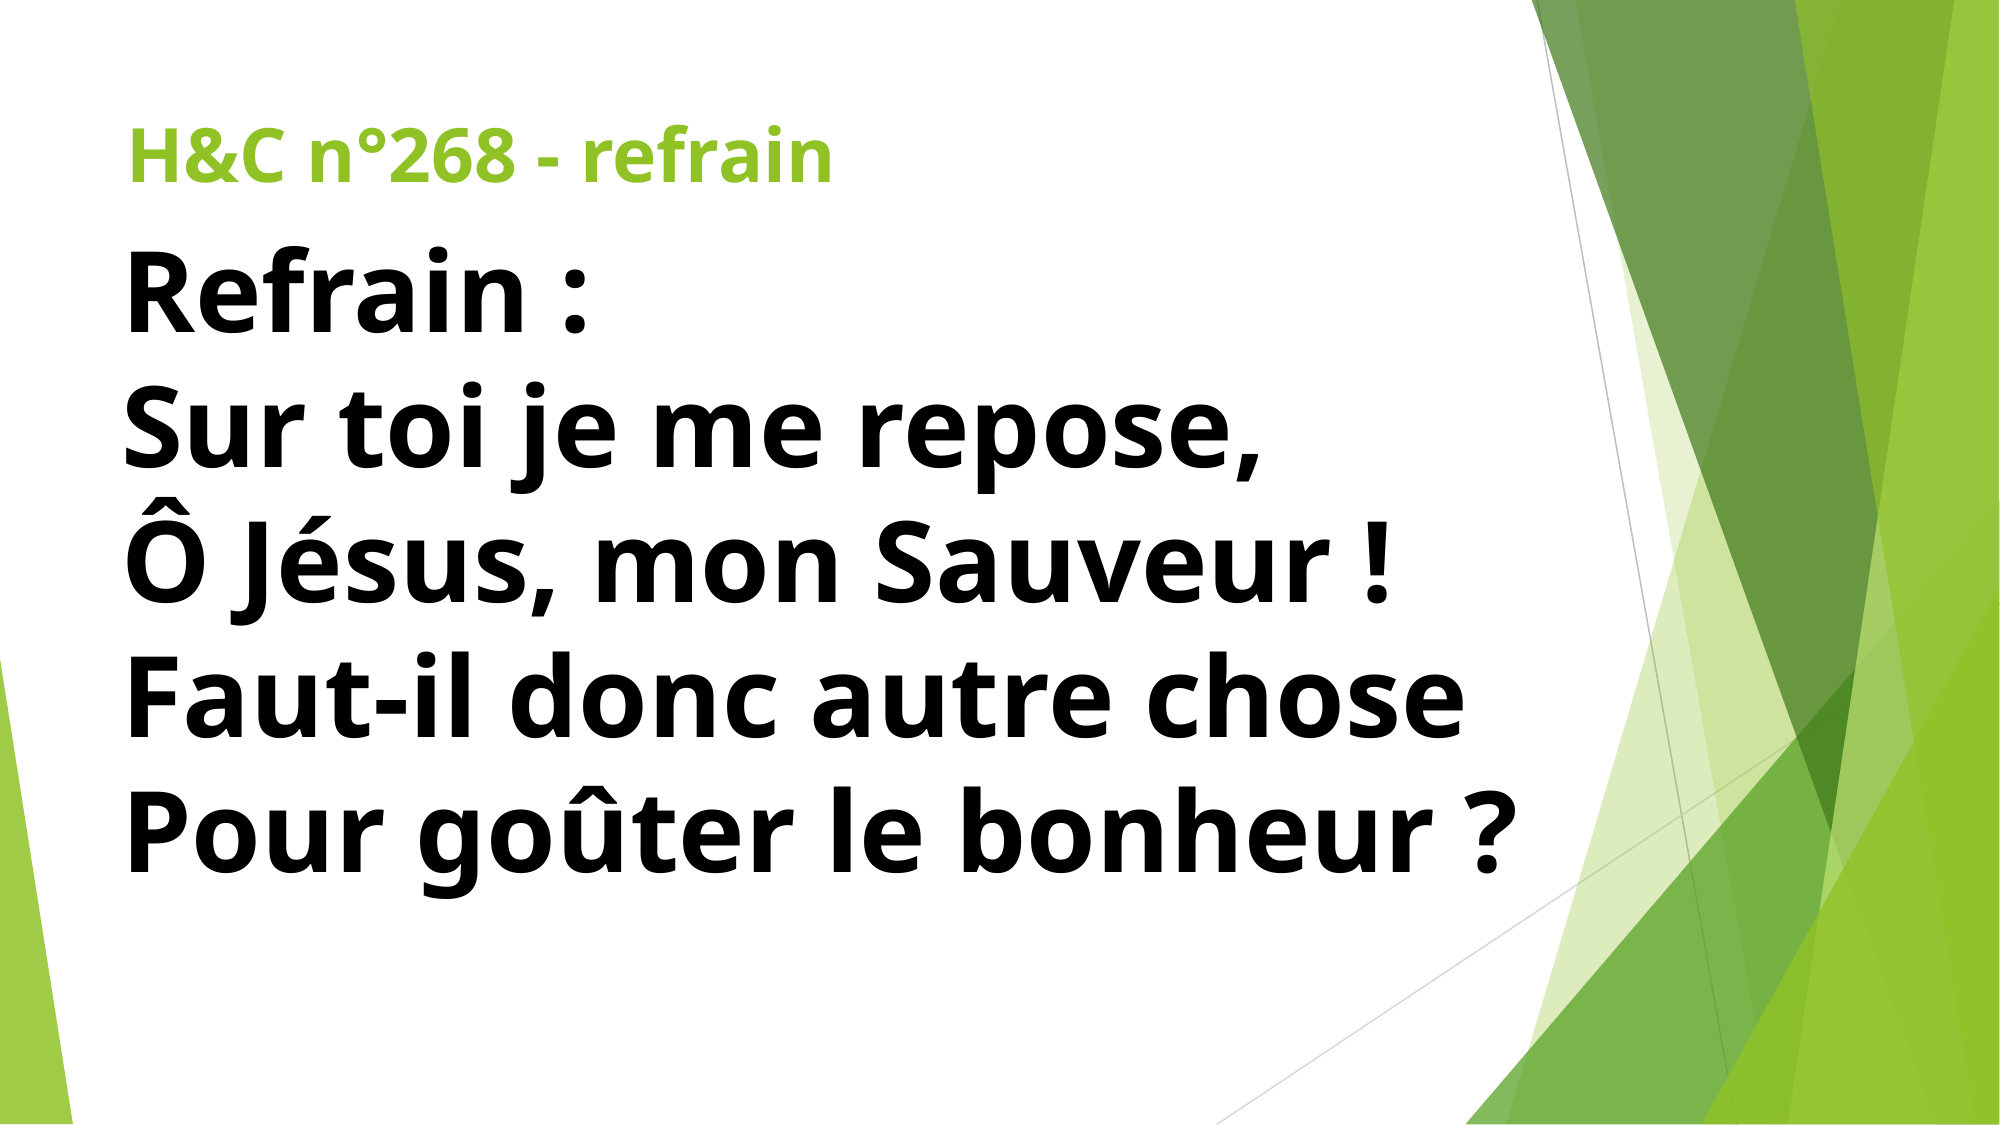

H&C n°268 - refrain
Refrain :
Sur toi je me repose,
Ô Jésus, mon Sauveur !
Faut-il donc autre chose
Pour goûter le bonheur ?